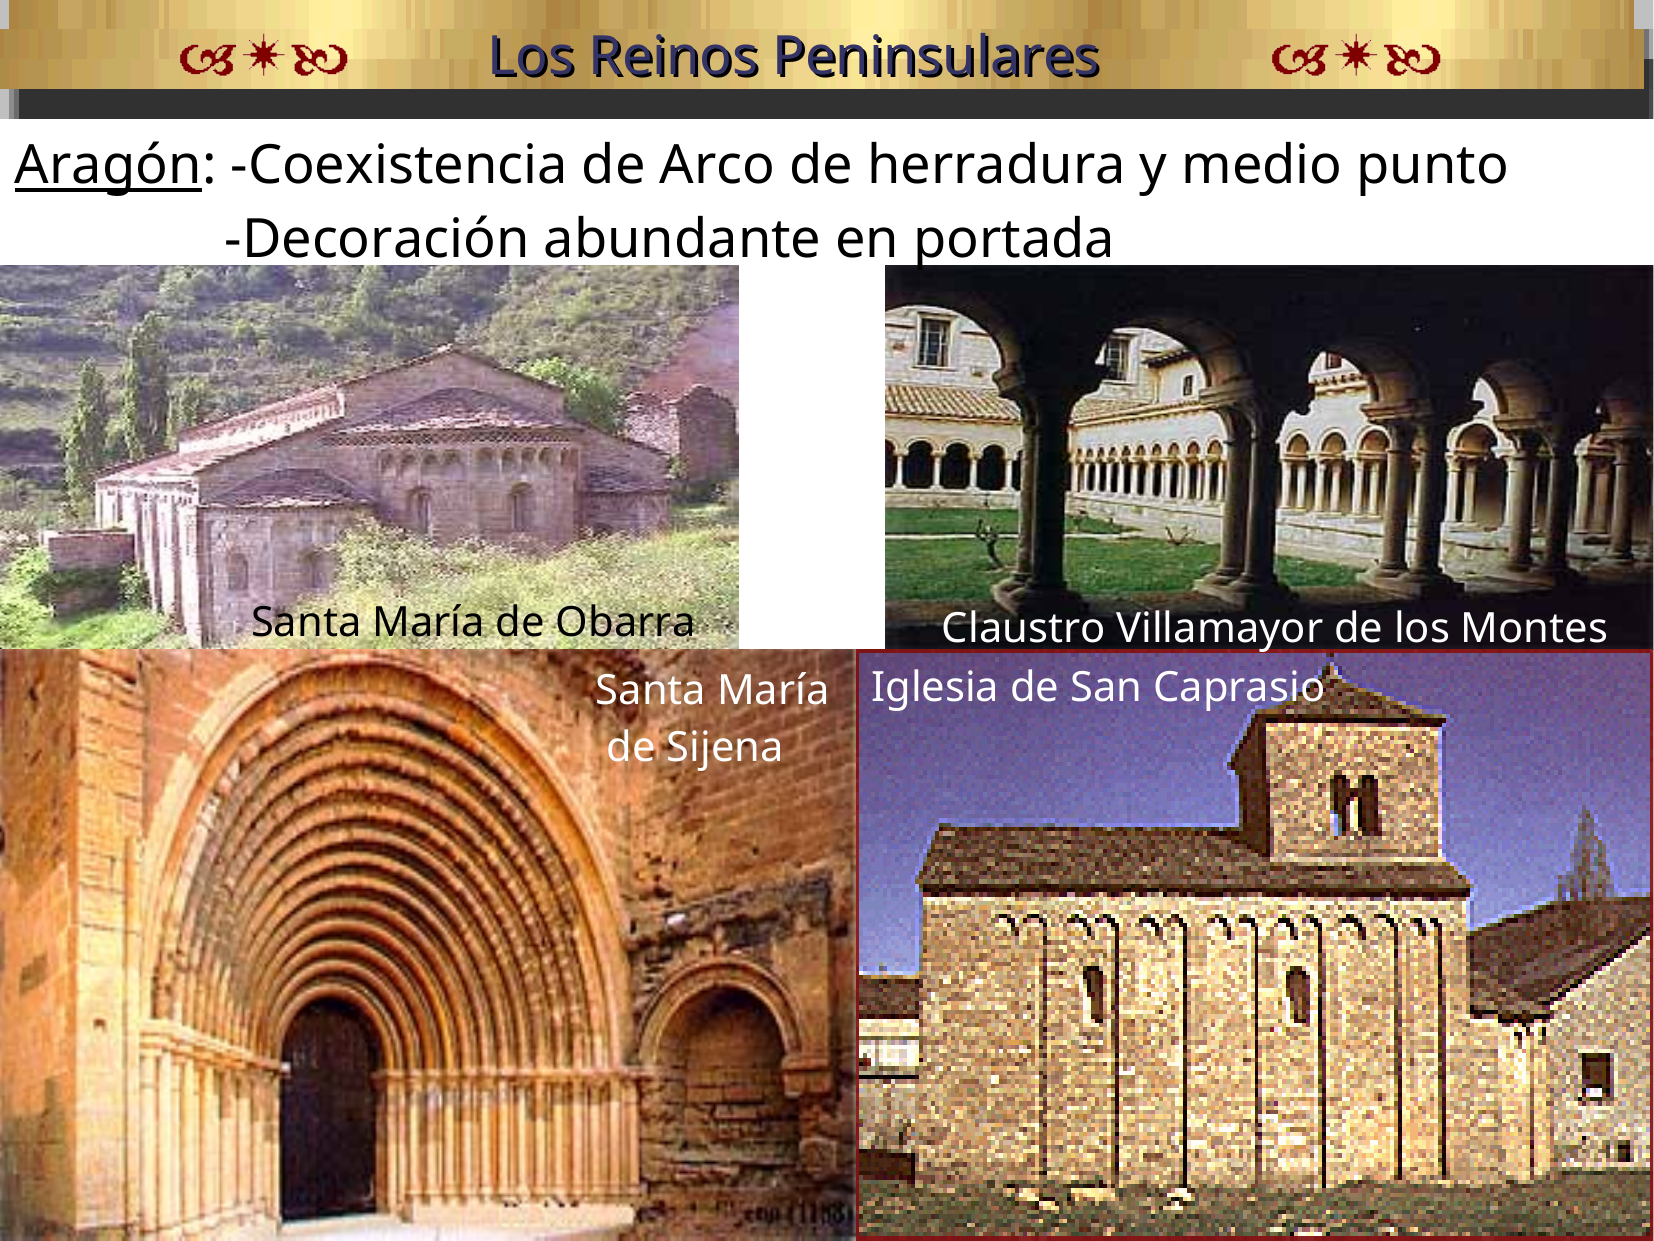

Los Reinos Peninsulares
Aragón: -Coexistencia de Arco de herradura y medio punto
 -Decoración abundante en portada
Santa María de Obarra
Claustro Villamayor de los Montes
Iglesia de San Caprasio
Santa María
 de Sijena